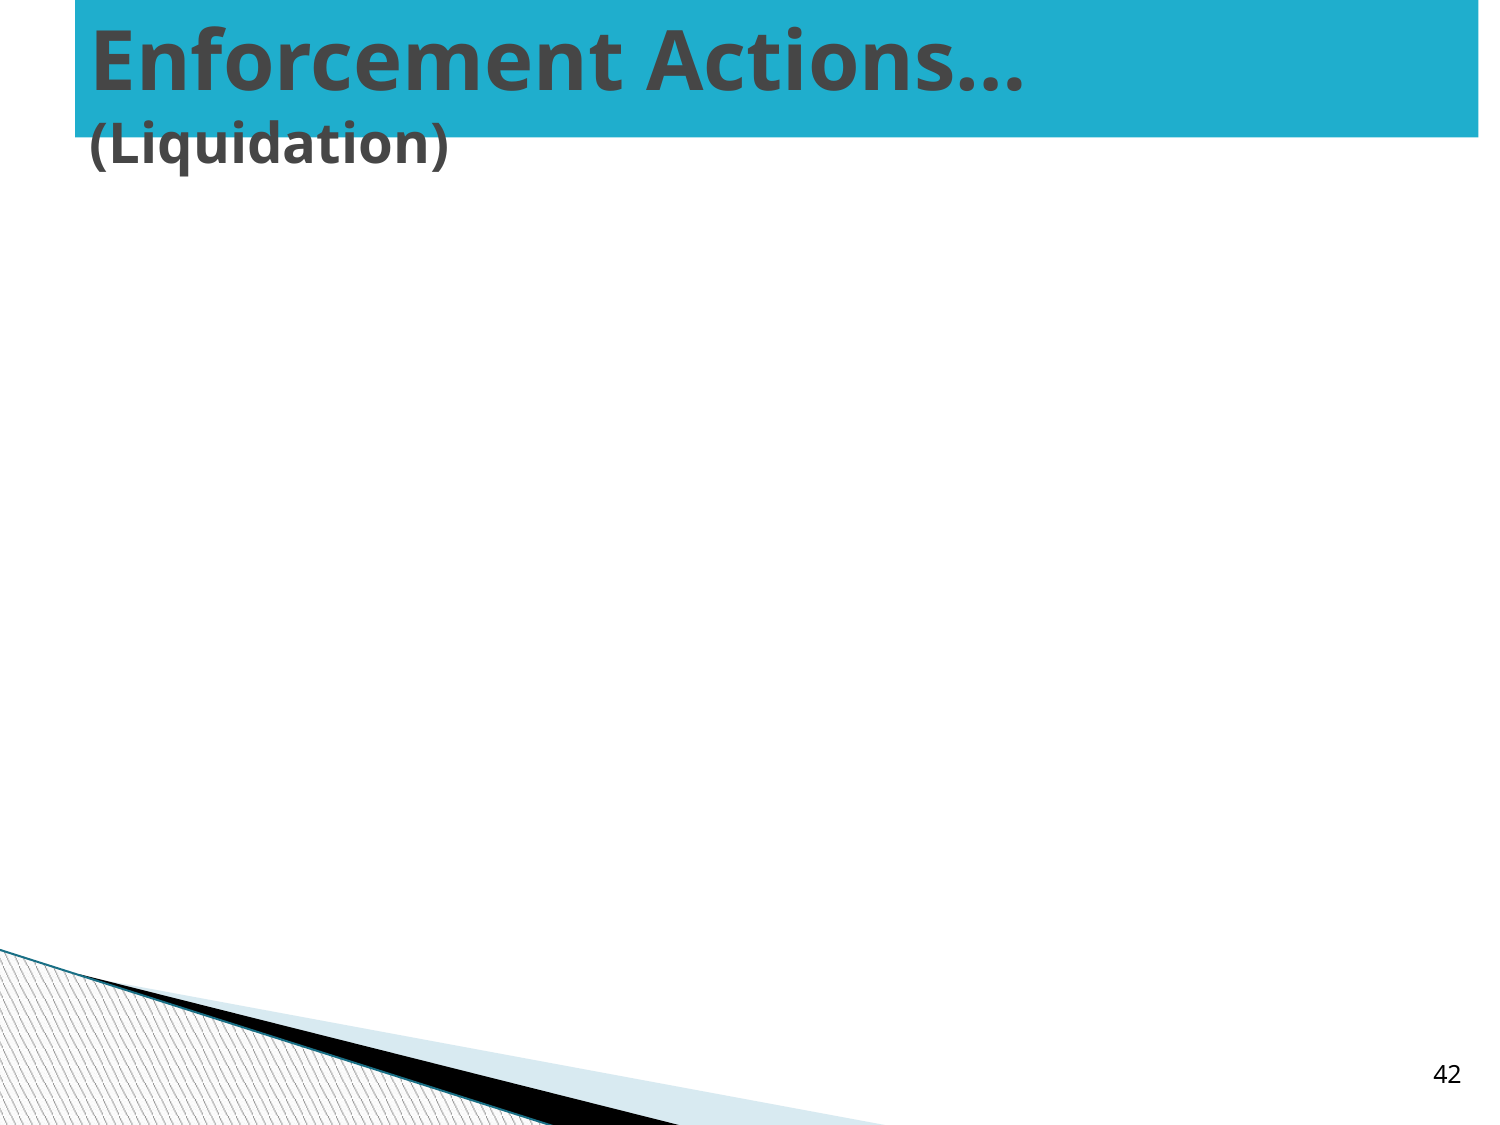

# Enforcement Actions… (Liquidation)
• Deposit Protection Corporation pays out insured amounts
• Shareholders are the last to be settled from residue
• Liquidation proceedings are commenced
• Banking license withdrawn and bank is closed
• Assets sold over time to pay depositors and other creditors